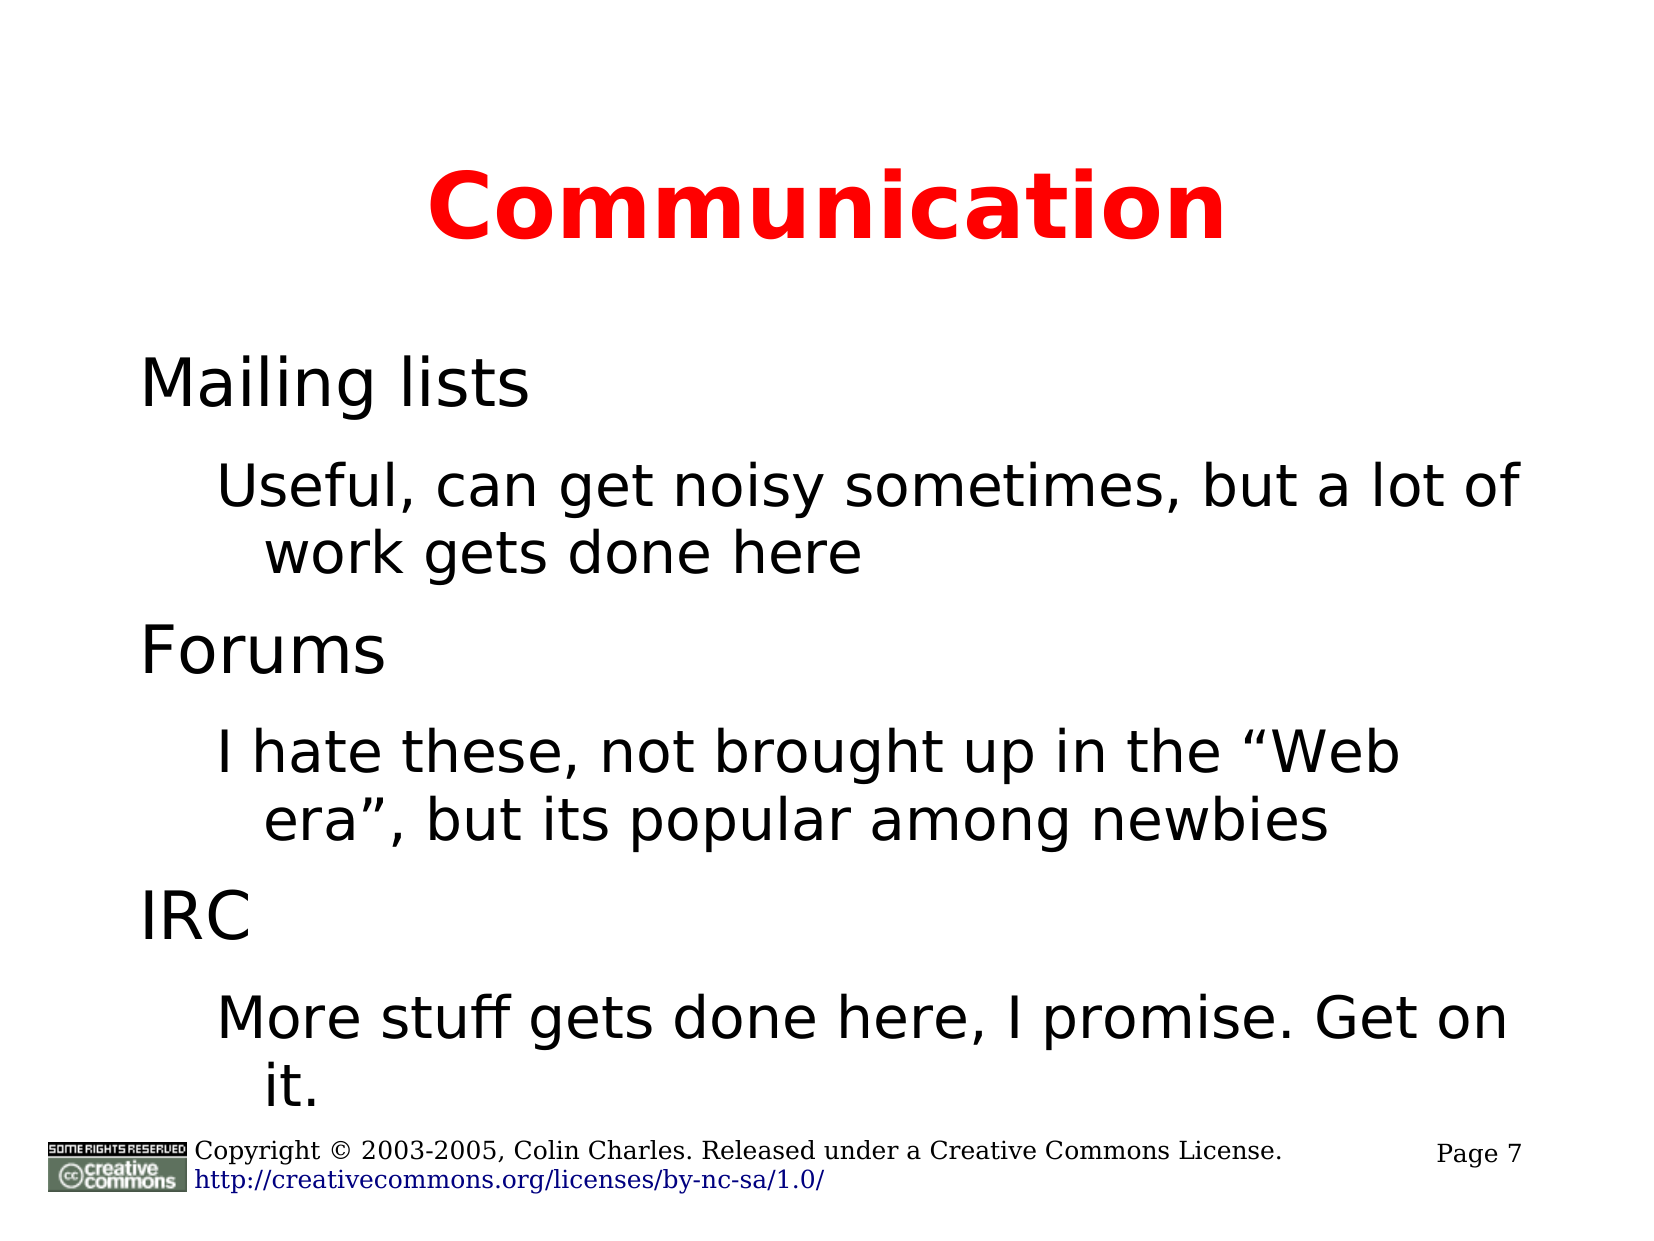

# Communication
Mailing lists
Useful, can get noisy sometimes, but a lot of work gets done here
Forums
I hate these, not brought up in the “Web era”, but its popular among newbies
IRC
More stuff gets done here, I promise. Get on it.